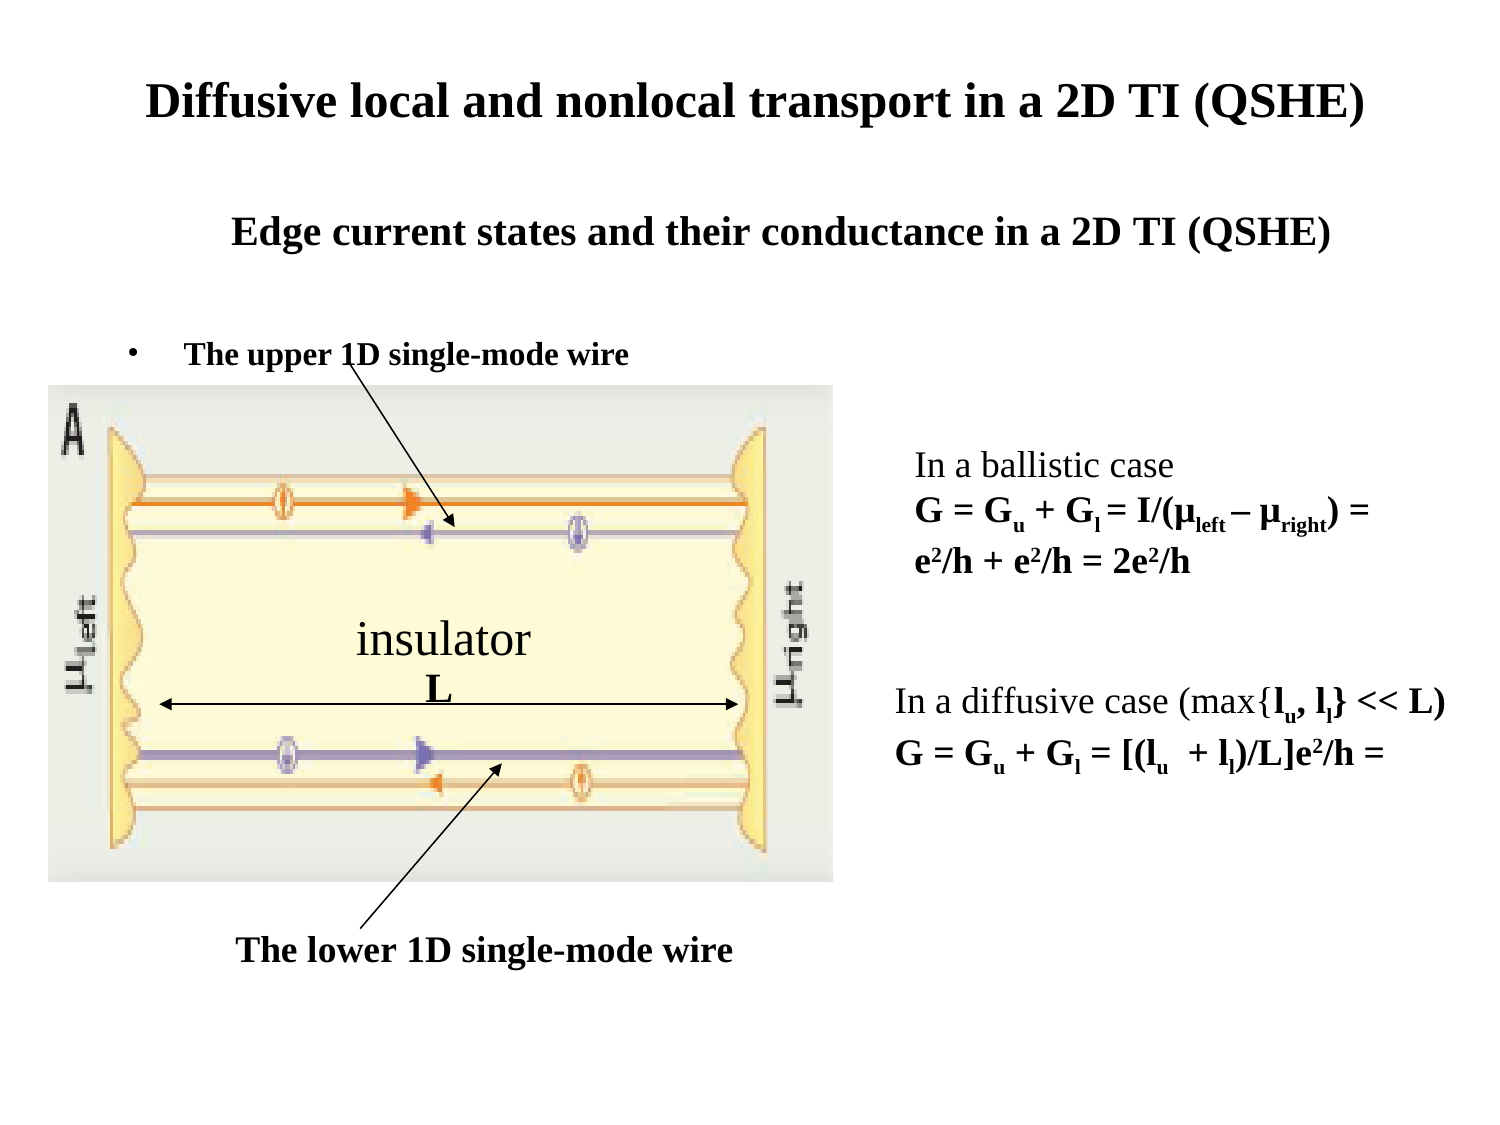

# Diffusive local and nonlocal transport in a 2D TI (QSHE)
Edge current states and their conductance in a 2D TI (QSHE)
The upper 1D single-mode wire
In a ballistic case
G = Gu + Gl = I/(μleft – μright) =
e2/h + e2/h = 2e2/h
insulator
L
In a diffusive case (max{lu, ll} << L)
G = Gu + Gl = [(lu + ll)/L]e2/h =
The lower 1D single-mode wire